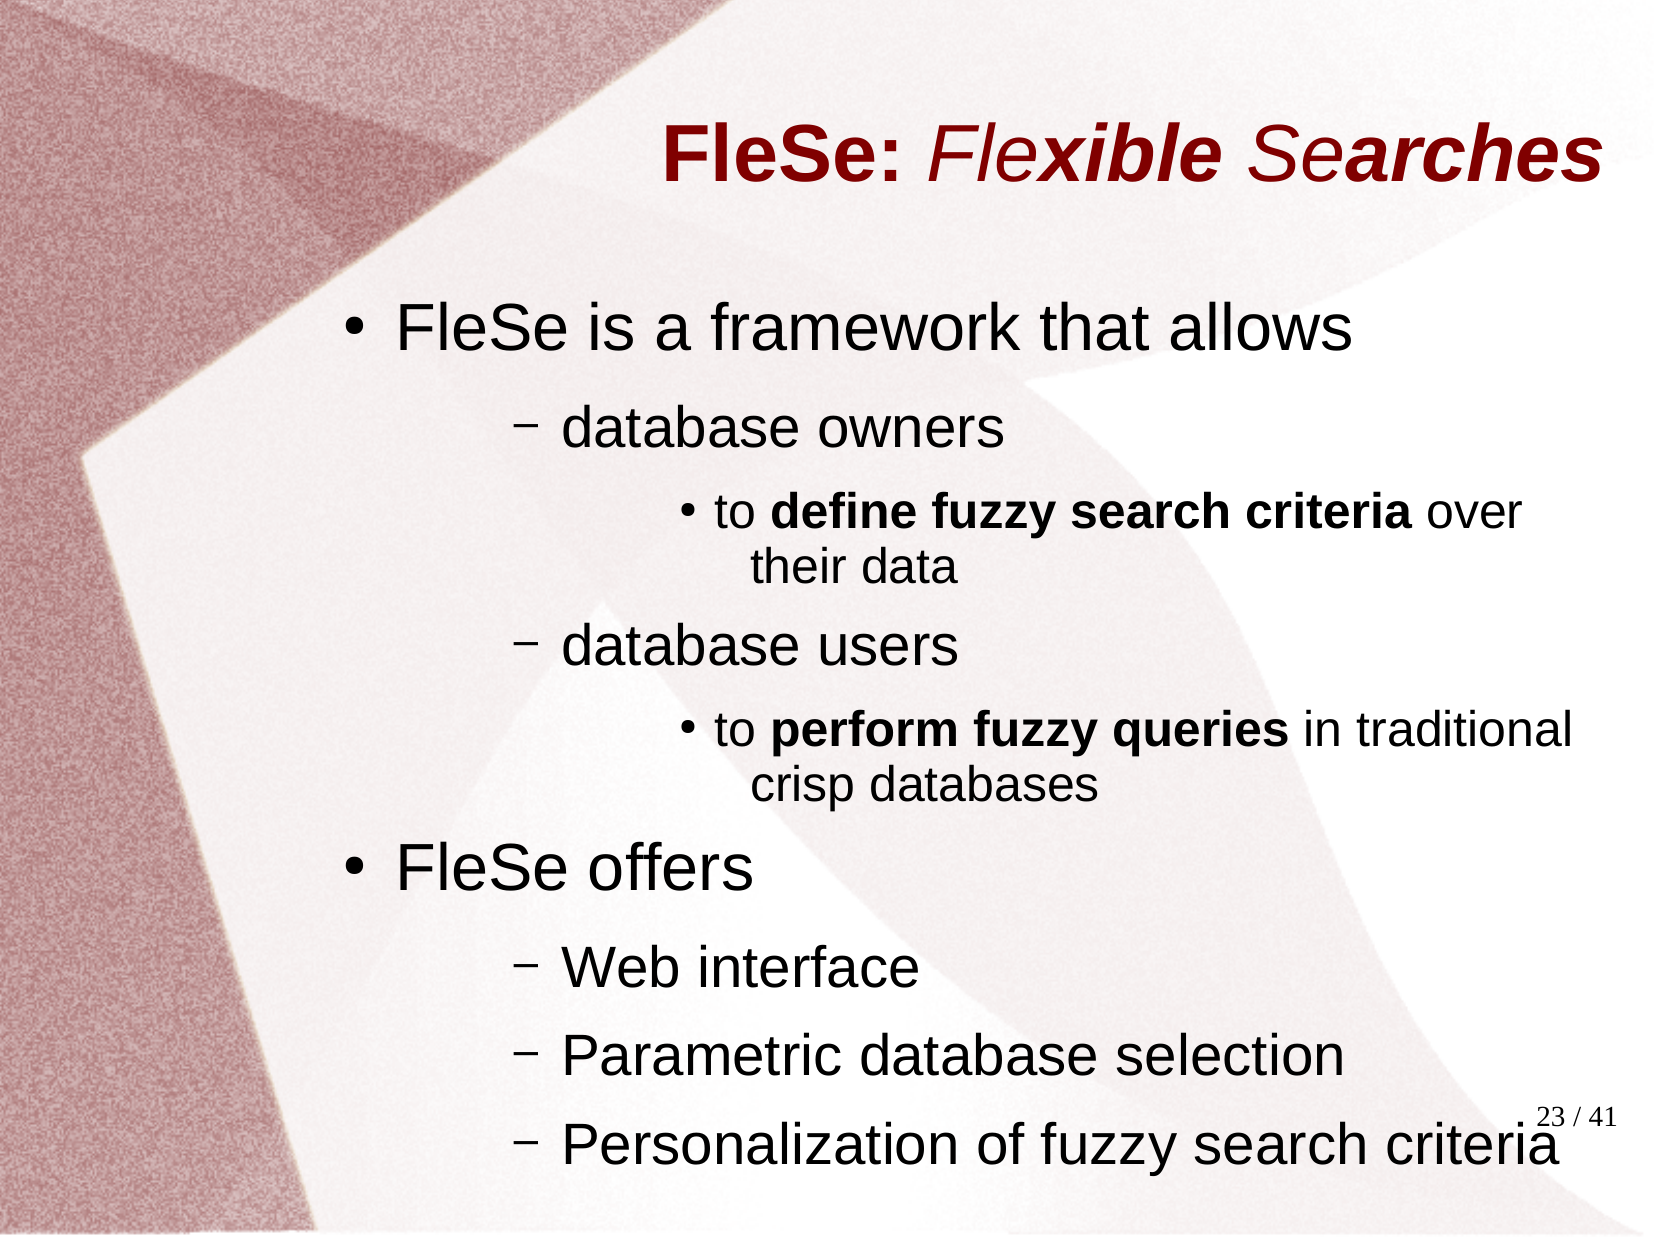

# FleSe: Flexible Searches
FleSe is a framework that allows
database owners
to define fuzzy search criteria over their data
database users
to perform fuzzy queries in traditional crisp databases
FleSe offers
Web interface
Parametric database selection
Personalization of fuzzy search criteria
23